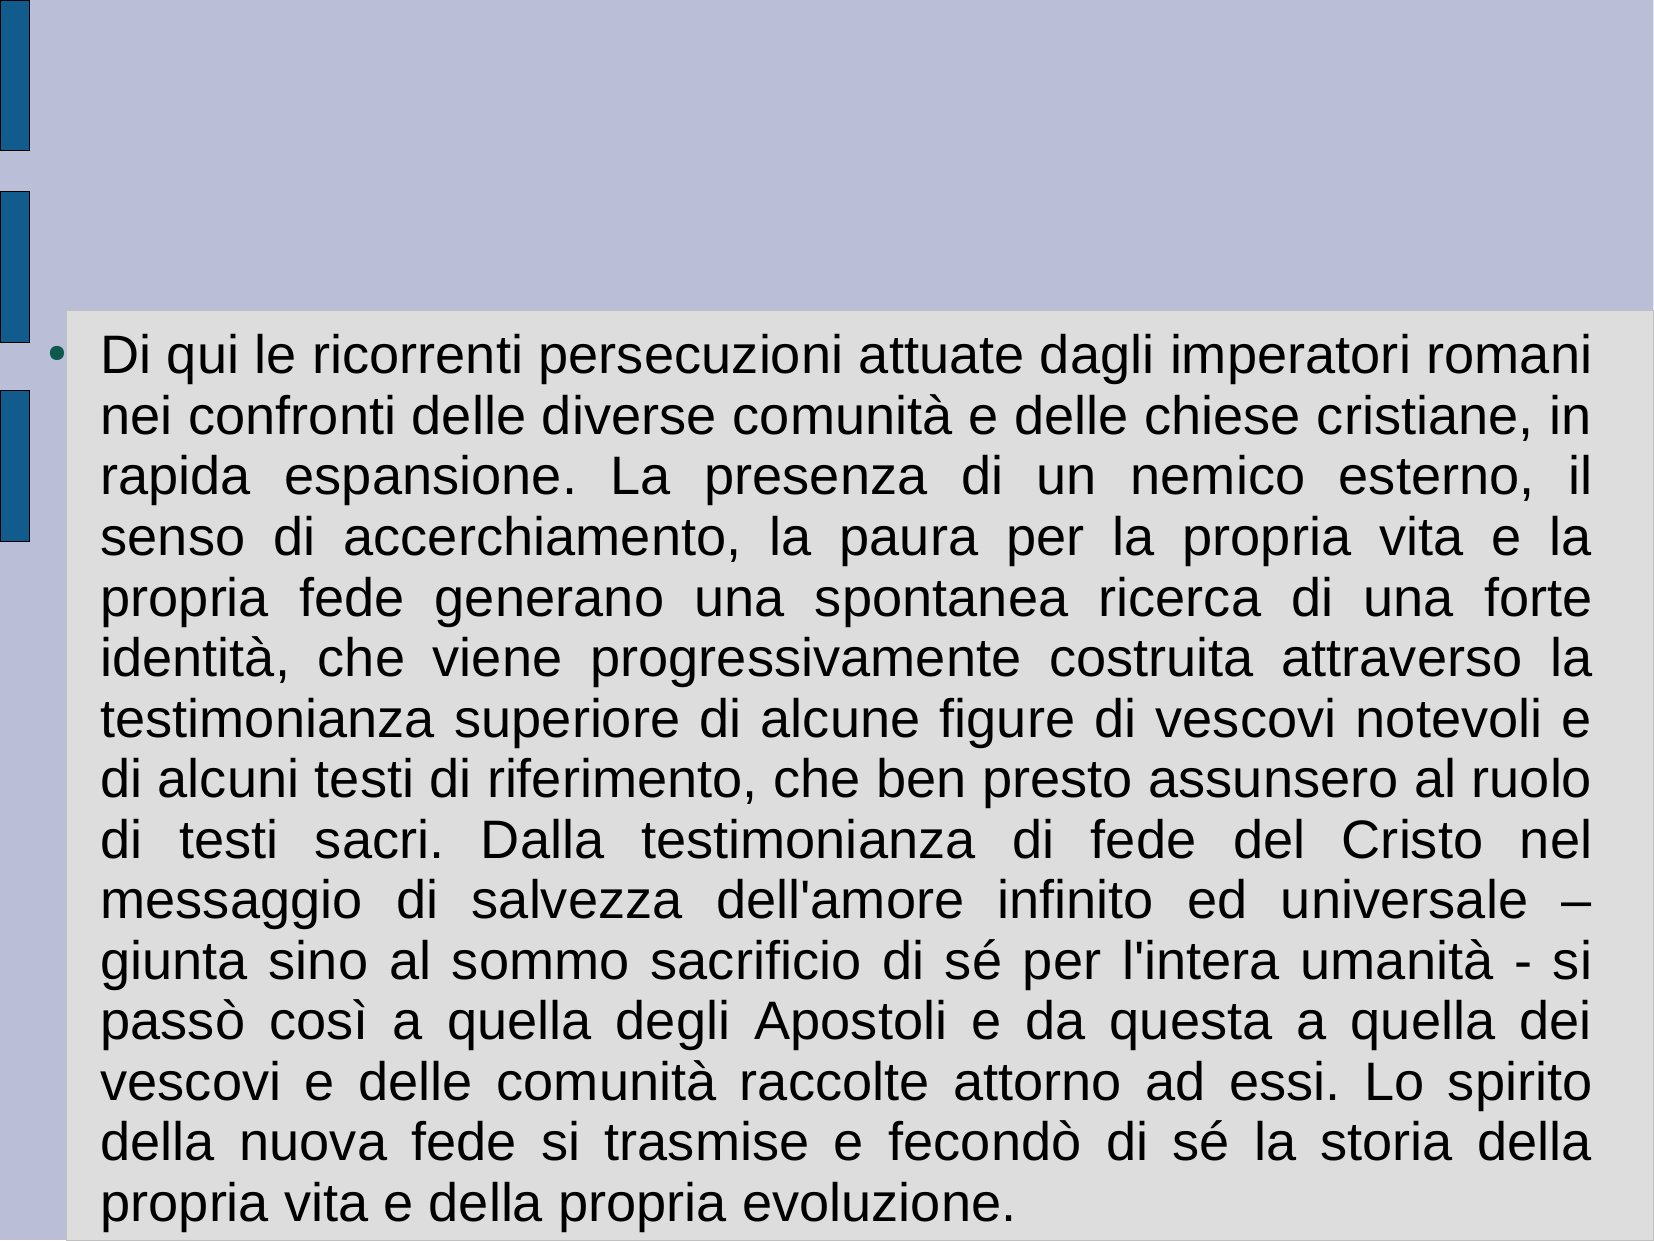

#
Di qui le ricorrenti persecuzioni attuate dagli imperatori romani nei confronti delle diverse comunità e delle chiese cristiane, in rapida espansione. La presenza di un nemico esterno, il senso di accerchiamento, la paura per la propria vita e la propria fede generano una spontanea ricerca di una forte identità, che viene progressivamente costruita attraverso la testimonianza superiore di alcune figure di vescovi notevoli e di alcuni testi di riferimento, che ben presto assunsero al ruolo di testi sacri. Dalla testimonianza di fede del Cristo nel messaggio di salvezza dell'amore infinito ed universale – giunta sino al sommo sacrificio di sé per l'intera umanità - si passò così a quella degli Apostoli e da questa a quella dei vescovi e delle comunità raccolte attorno ad essi. Lo spirito della nuova fede si trasmise e fecondò di sé la storia della propria vita e della propria evoluzione.